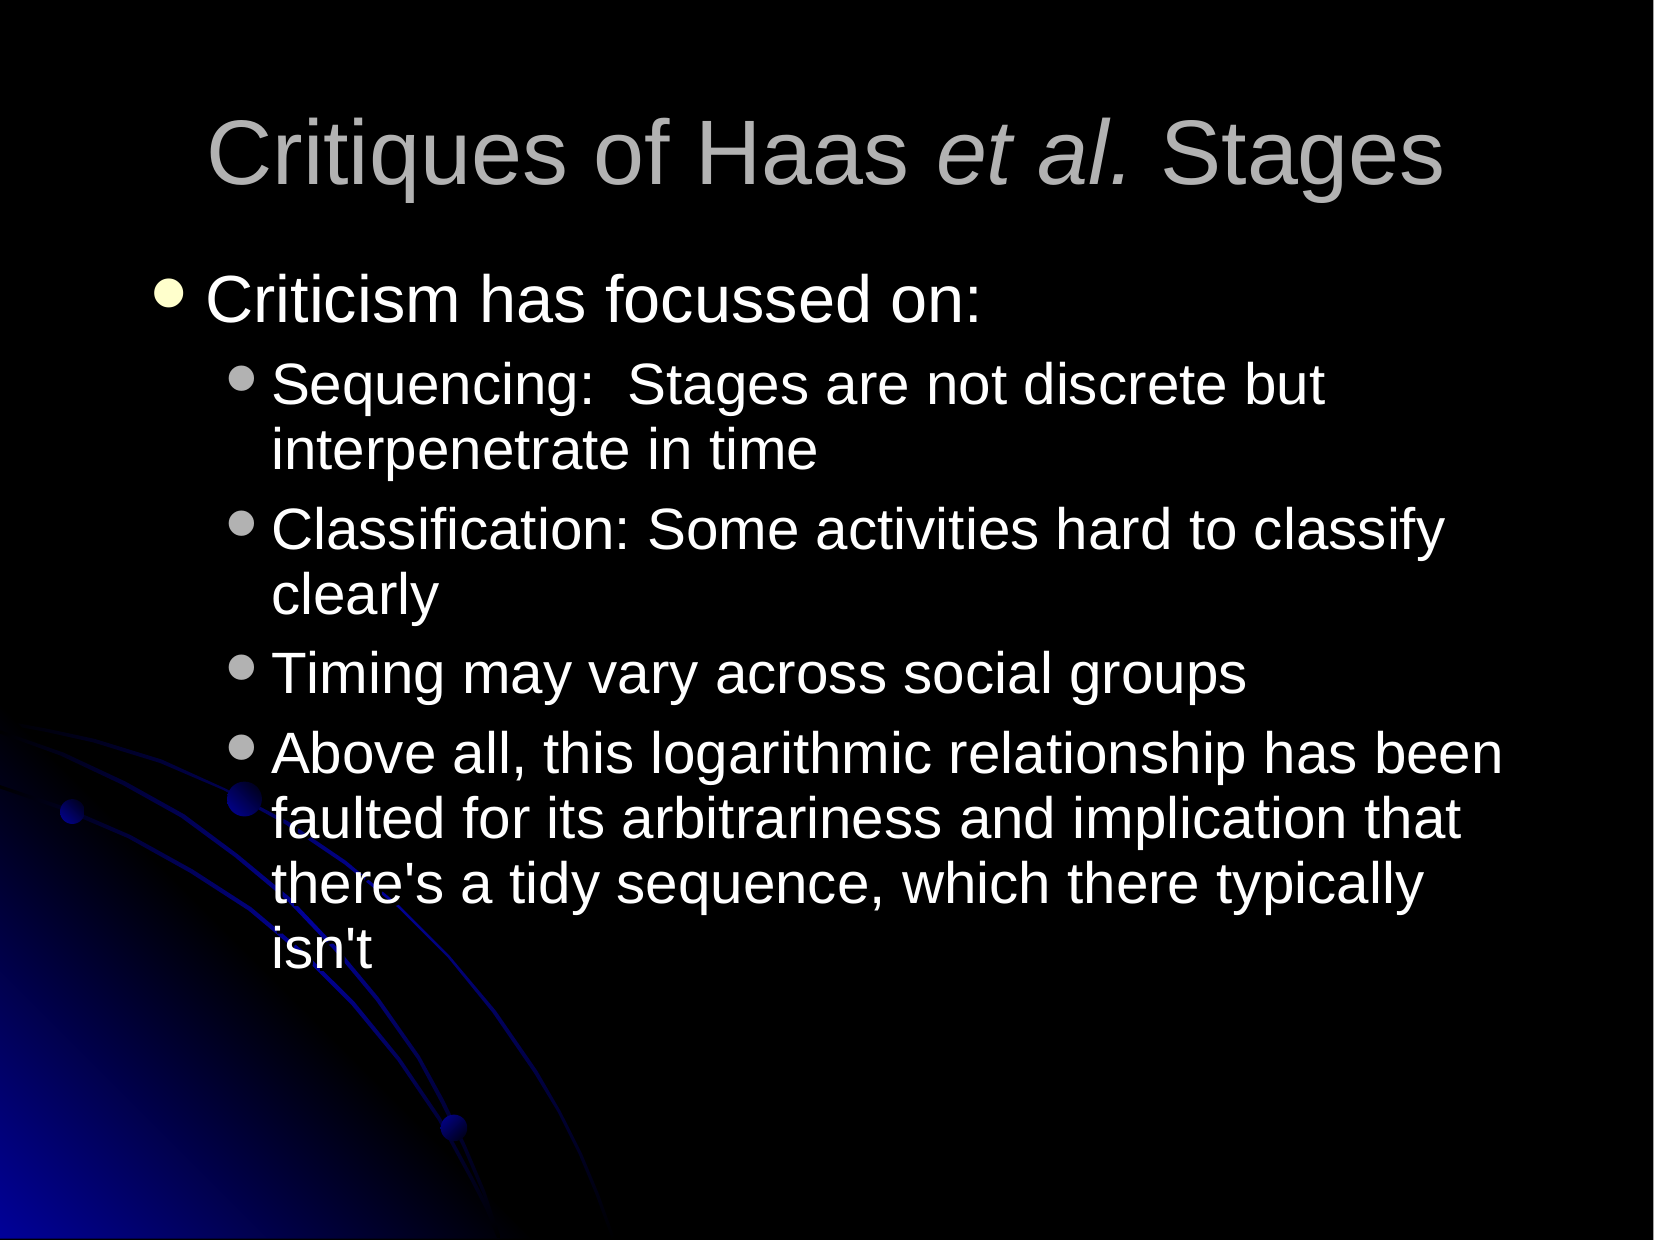

# Critiques of Haas et al. Stages
Criticism has focussed on:
Sequencing: Stages are not discrete but interpenetrate in time
Classification: Some activities hard to classify clearly
Timing may vary across social groups
Above all, this logarithmic relationship has been faulted for its arbitrariness and implication that there's a tidy sequence, which there typically isn't